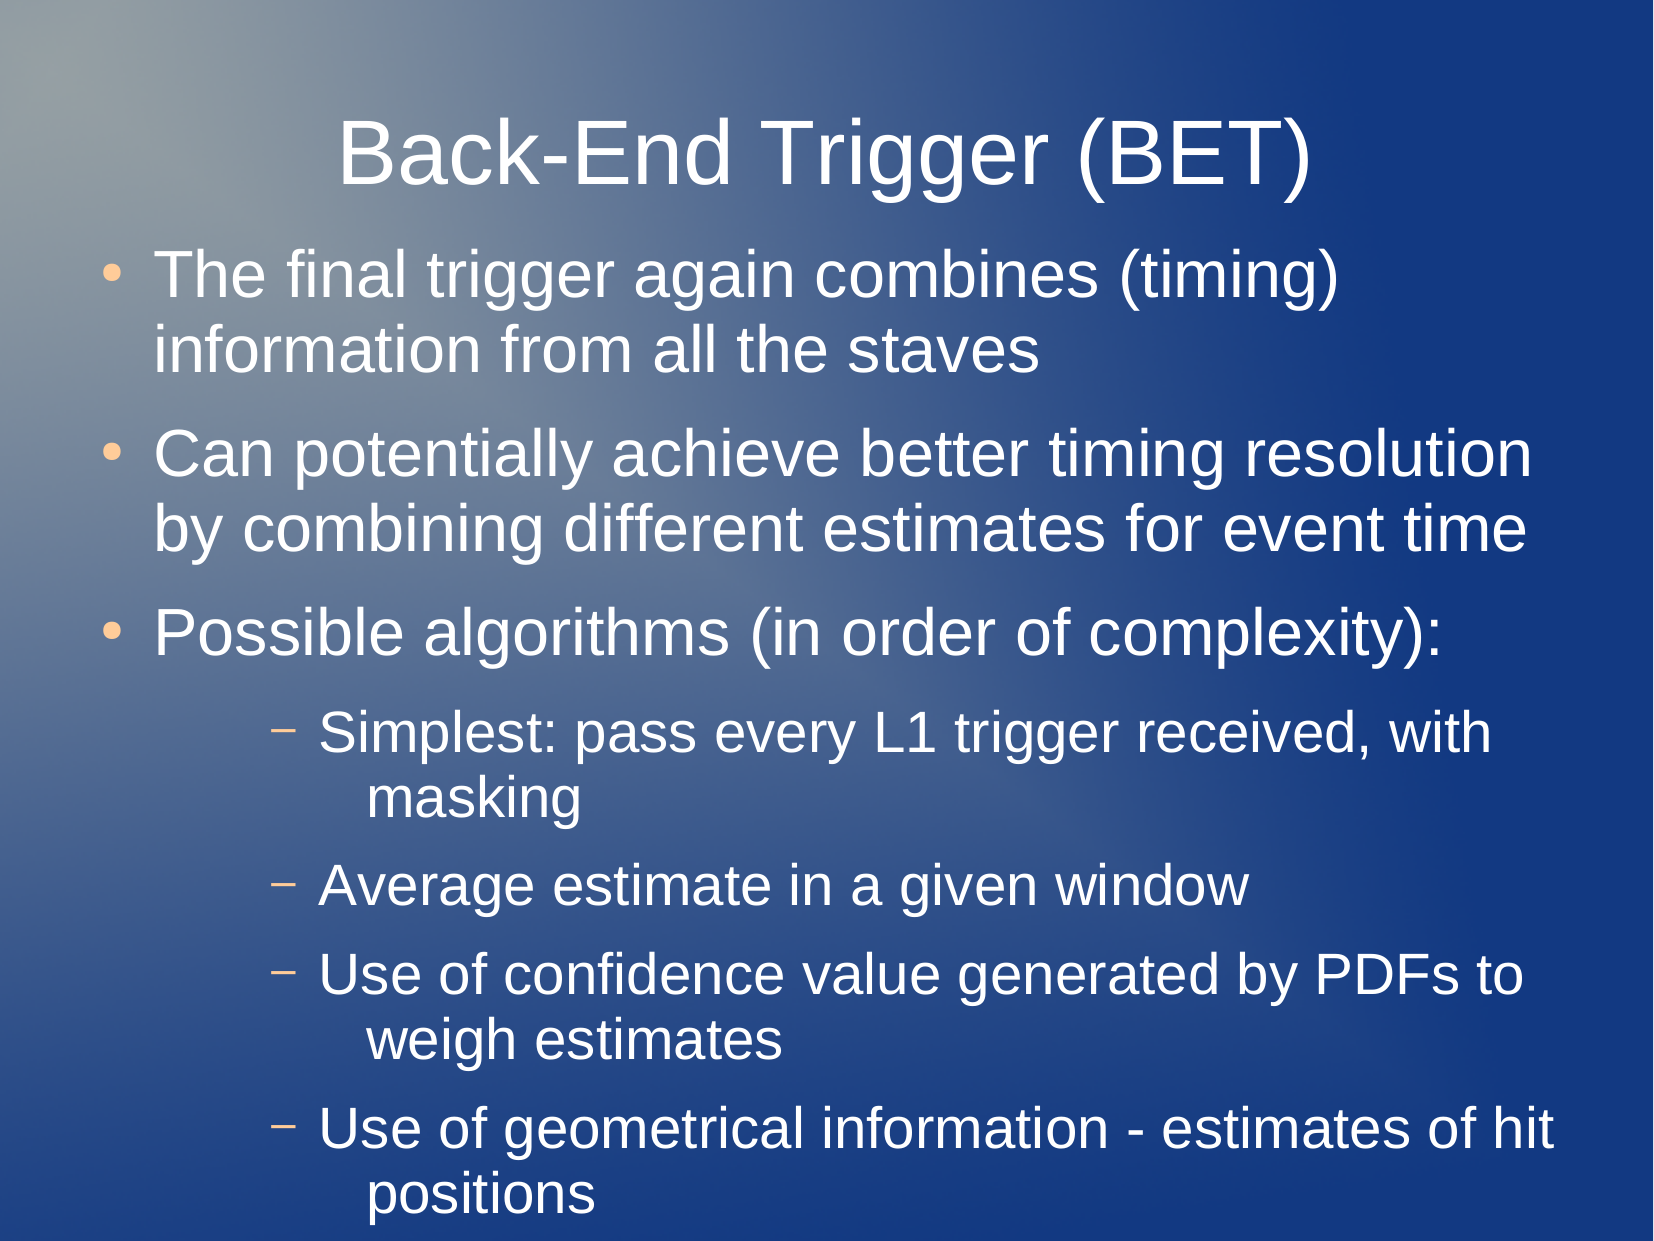

# Back-End Trigger (BET)
The final trigger again combines (timing) information from all the staves
Can potentially achieve better timing resolution by combining different estimates for event time
Possible algorithms (in order of complexity):
Simplest: pass every L1 trigger received, with masking
Average estimate in a given window
Use of confidence value generated by PDFs to weigh estimates
Use of geometrical information - estimates of hit positions